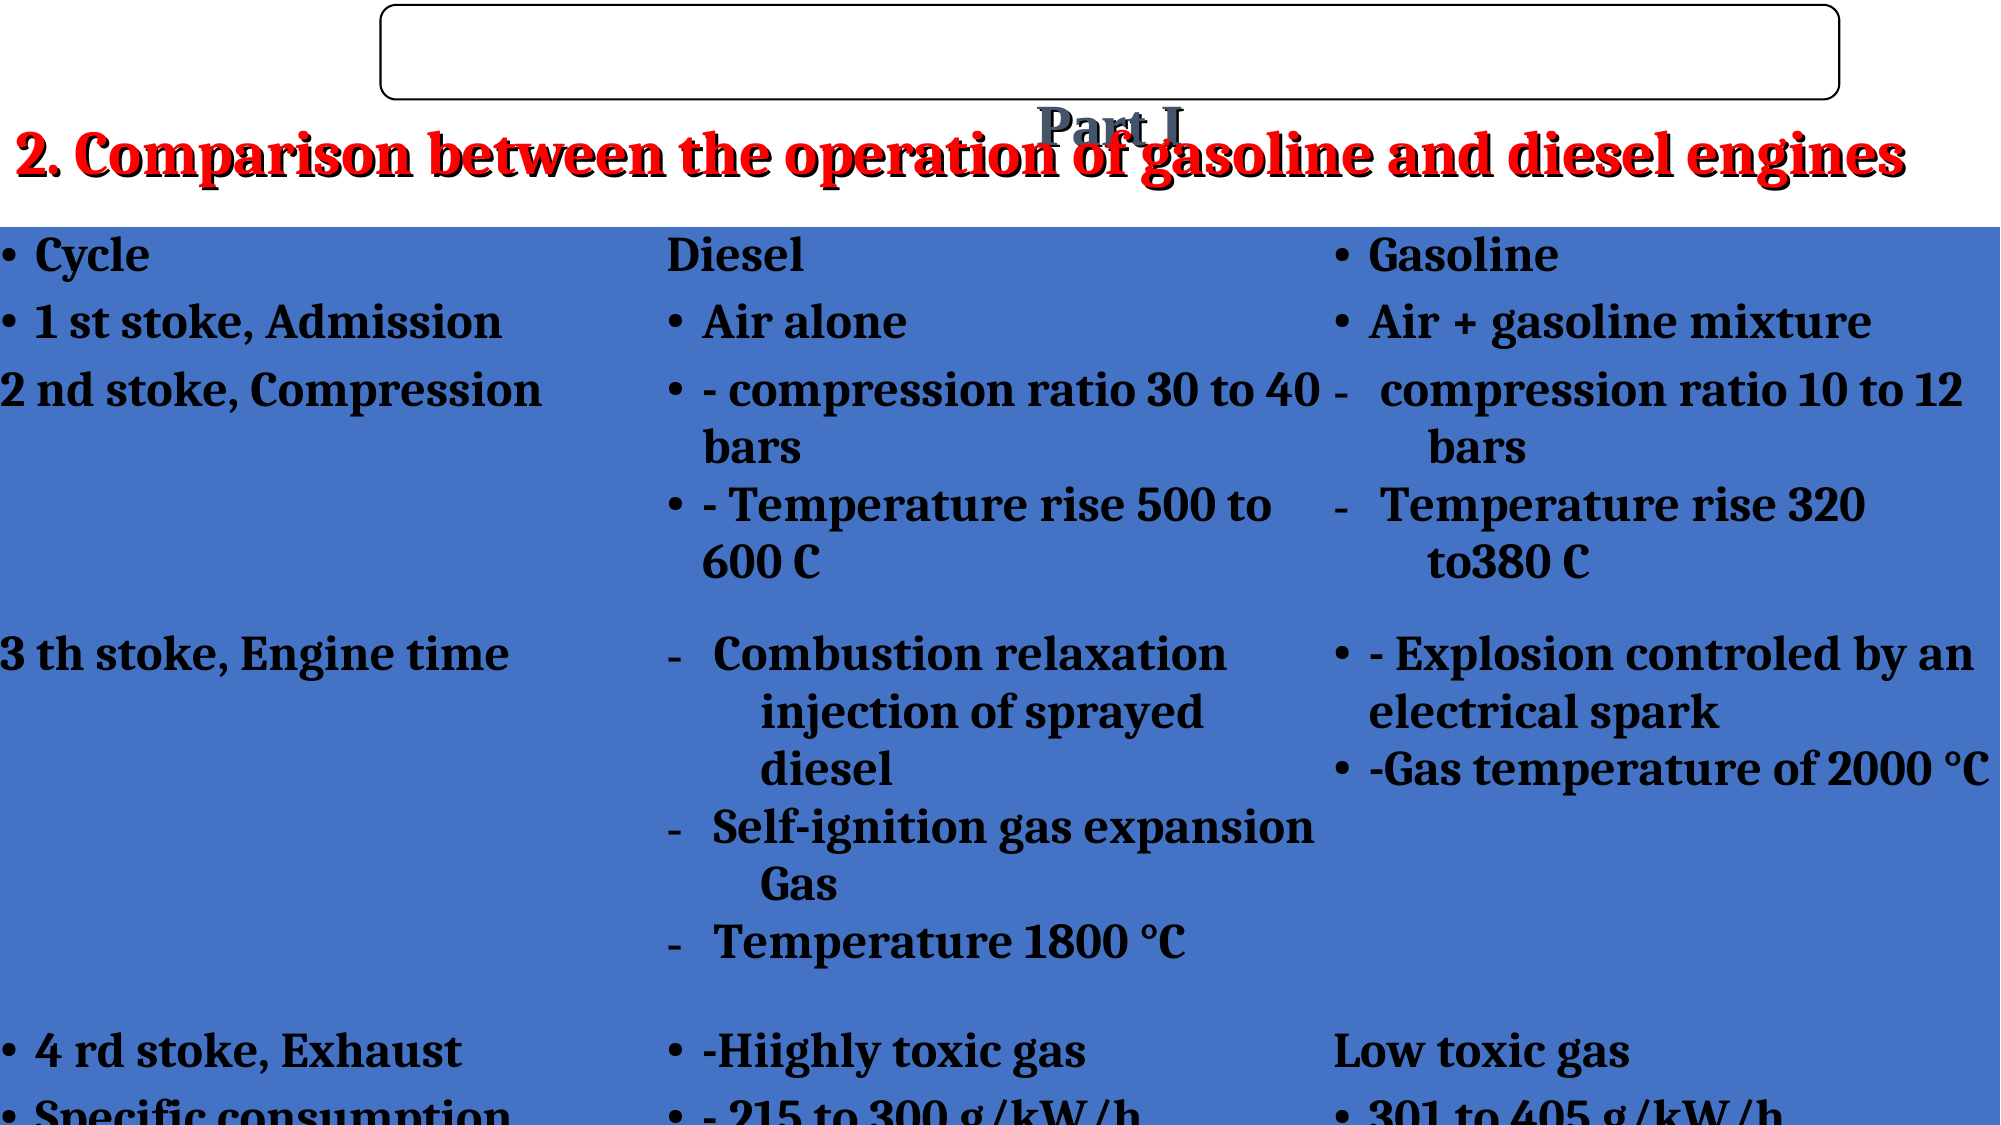

Part I
2. Comparison between the operation of gasoline and diesel engines
| Cycle | Diesel | Gasoline |
| --- | --- | --- |
| 1 st stoke, Admission | Air alone | Air + gasoline mixture |
| 2 nd stoke, Compression | - compression ratio 30 to 40 bars - Temperature rise 500 to 600 C | compression ratio 10 to 12 bars Temperature rise 320 to380 C |
| 3 th stoke, Engine time | Combustion relaxation injection of sprayed diesel Self-ignition gas expansion Gas Temperature 1800 °C | - Explosion controled by an electrical spark -Gas temperature of 2000 °C |
| 4 rd stoke, Exhaust | -Hiighly toxic gas | Low toxic gas |
| Specific consumption | - 215 to 300 g/kW/h | 301 to 405 g/kW/h |